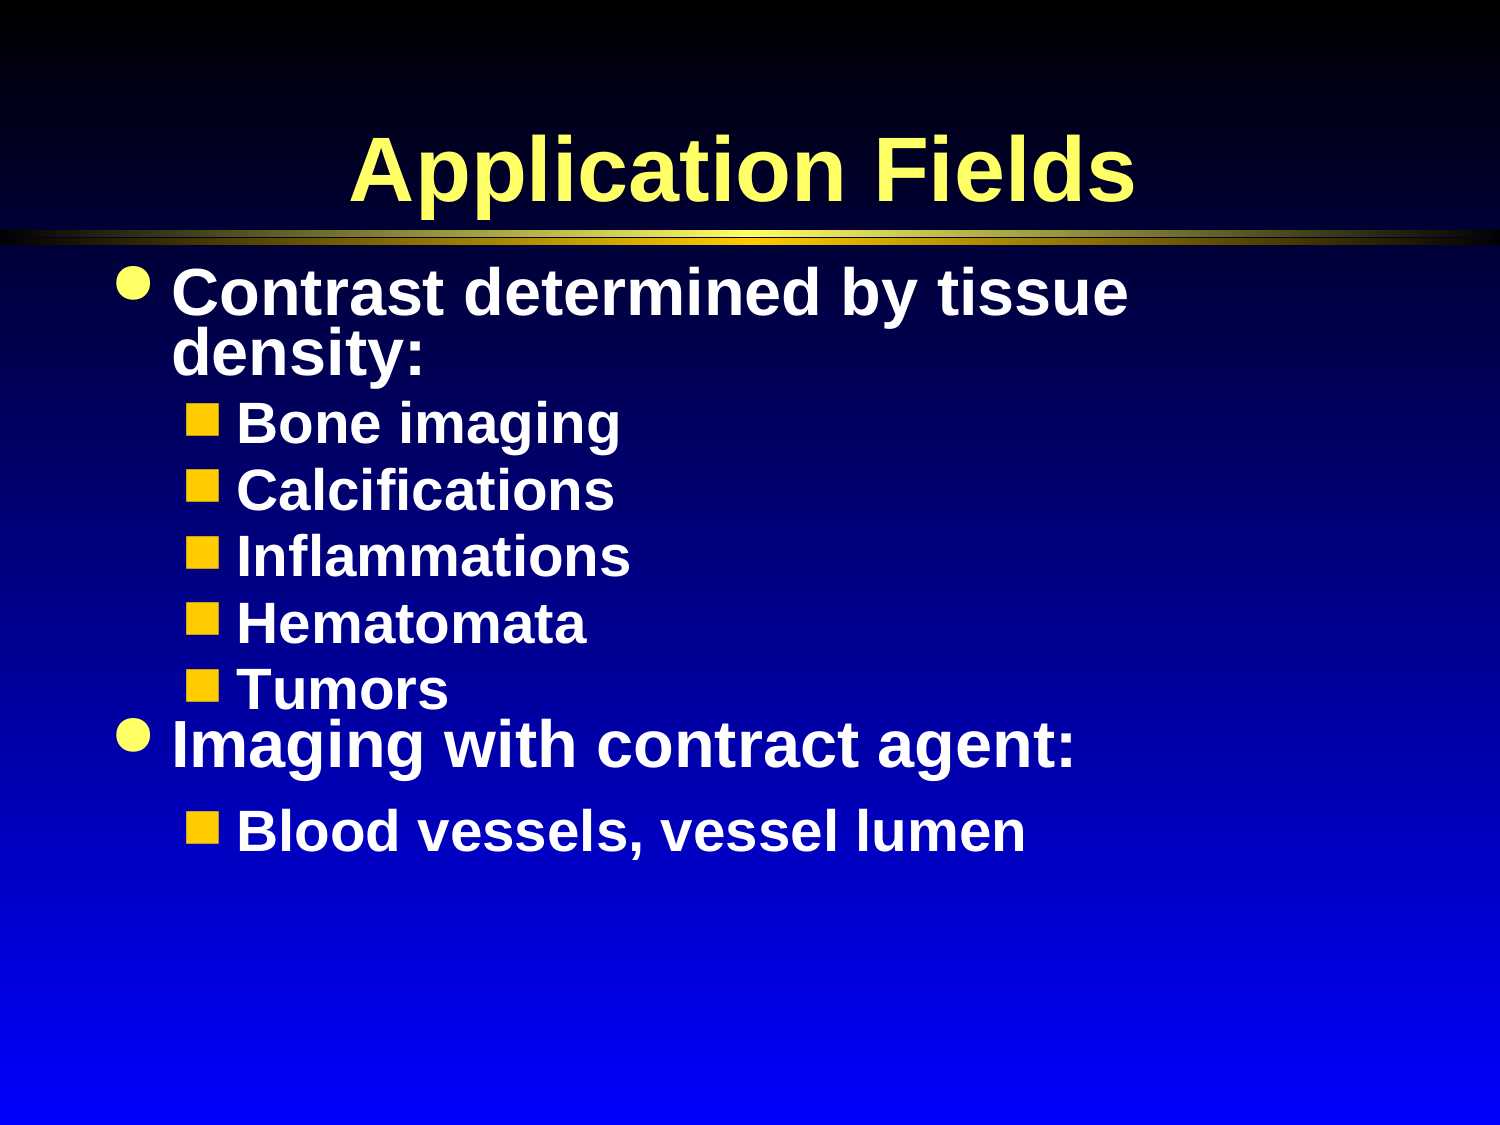

# Application Fields
Contrast determined by tissue density:
Bone imaging
Calcifications
Inflammations
Hematomata
Tumors
Imaging with contract agent:
Blood vessels, vessel lumen